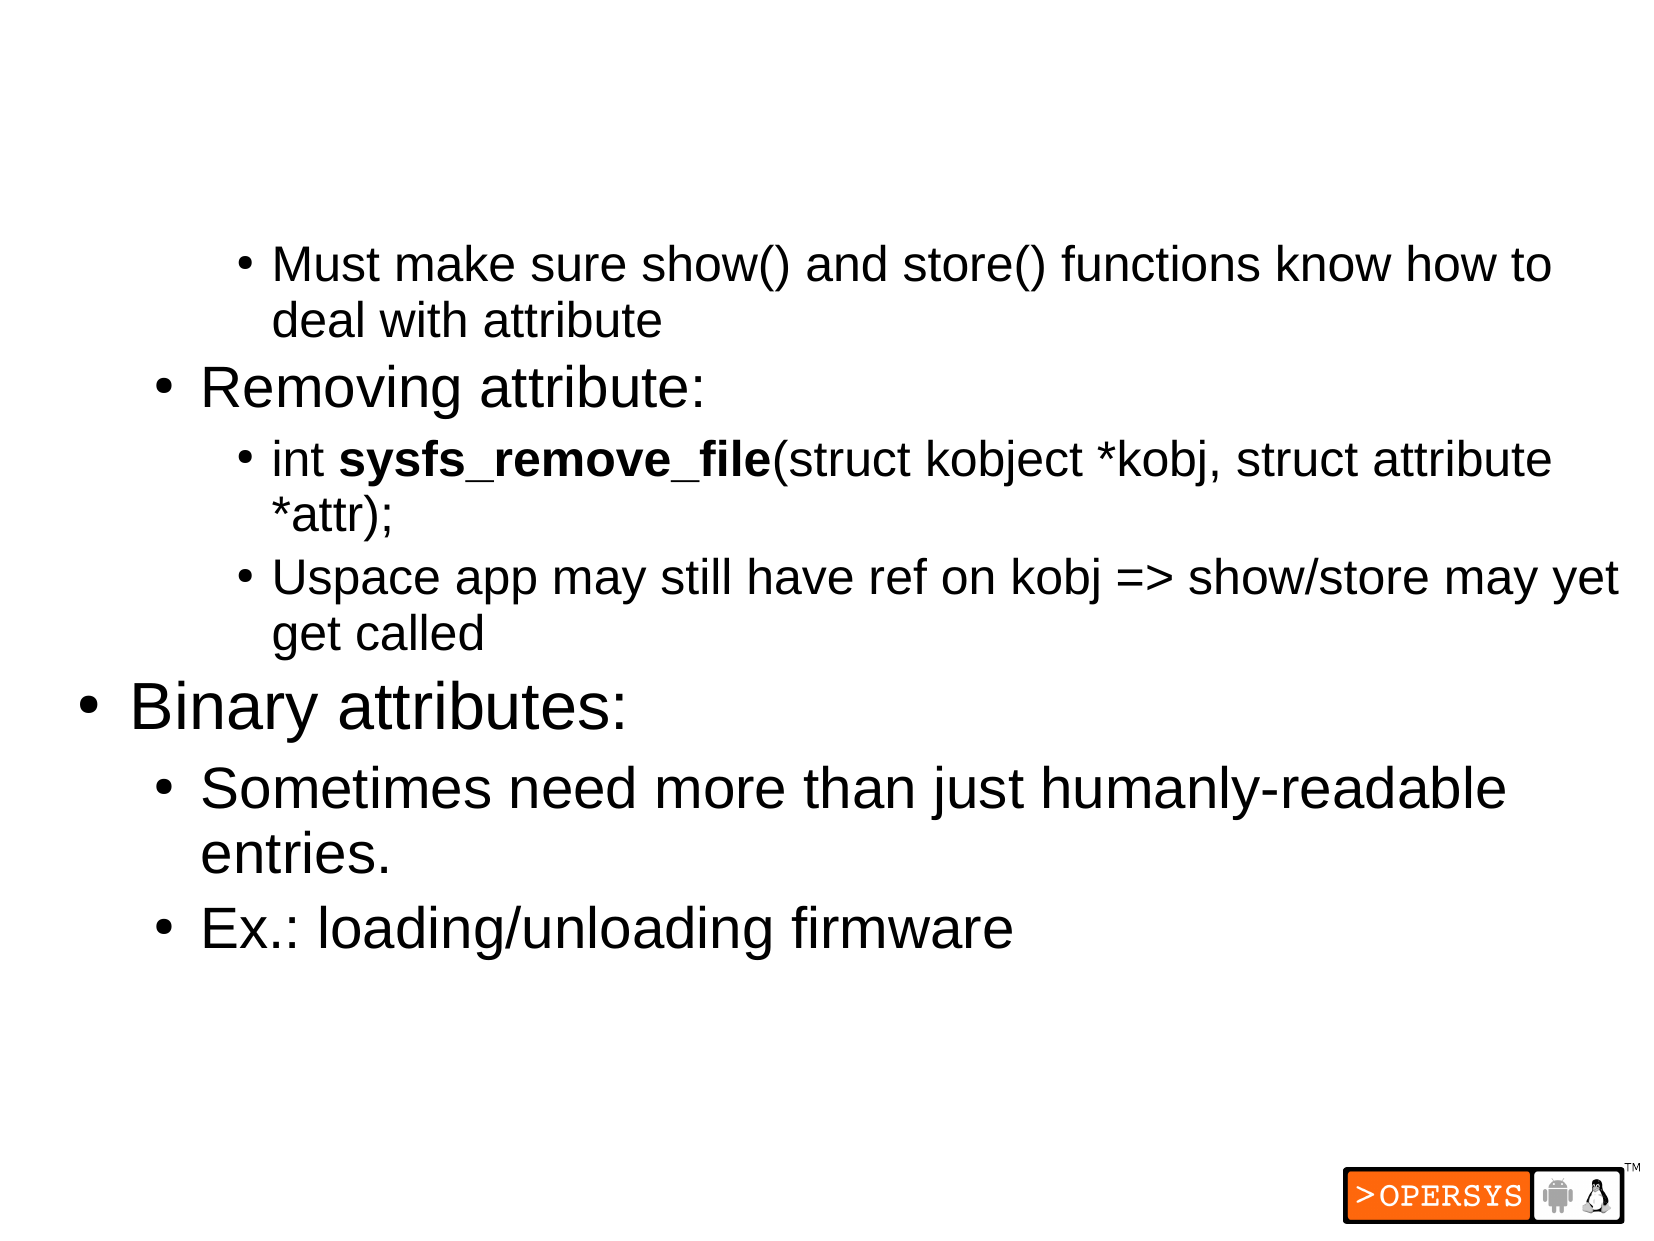

# Must make sure show() and store() functions know how to deal with attribute
Removing attribute:
int sysfs_remove_file(struct kobject *kobj, struct attribute *attr);
Uspace app may still have ref on kobj => show/store may yet get called
Binary attributes:
Sometimes need more than just humanly-readable entries.
Ex.: loading/unloading firmware